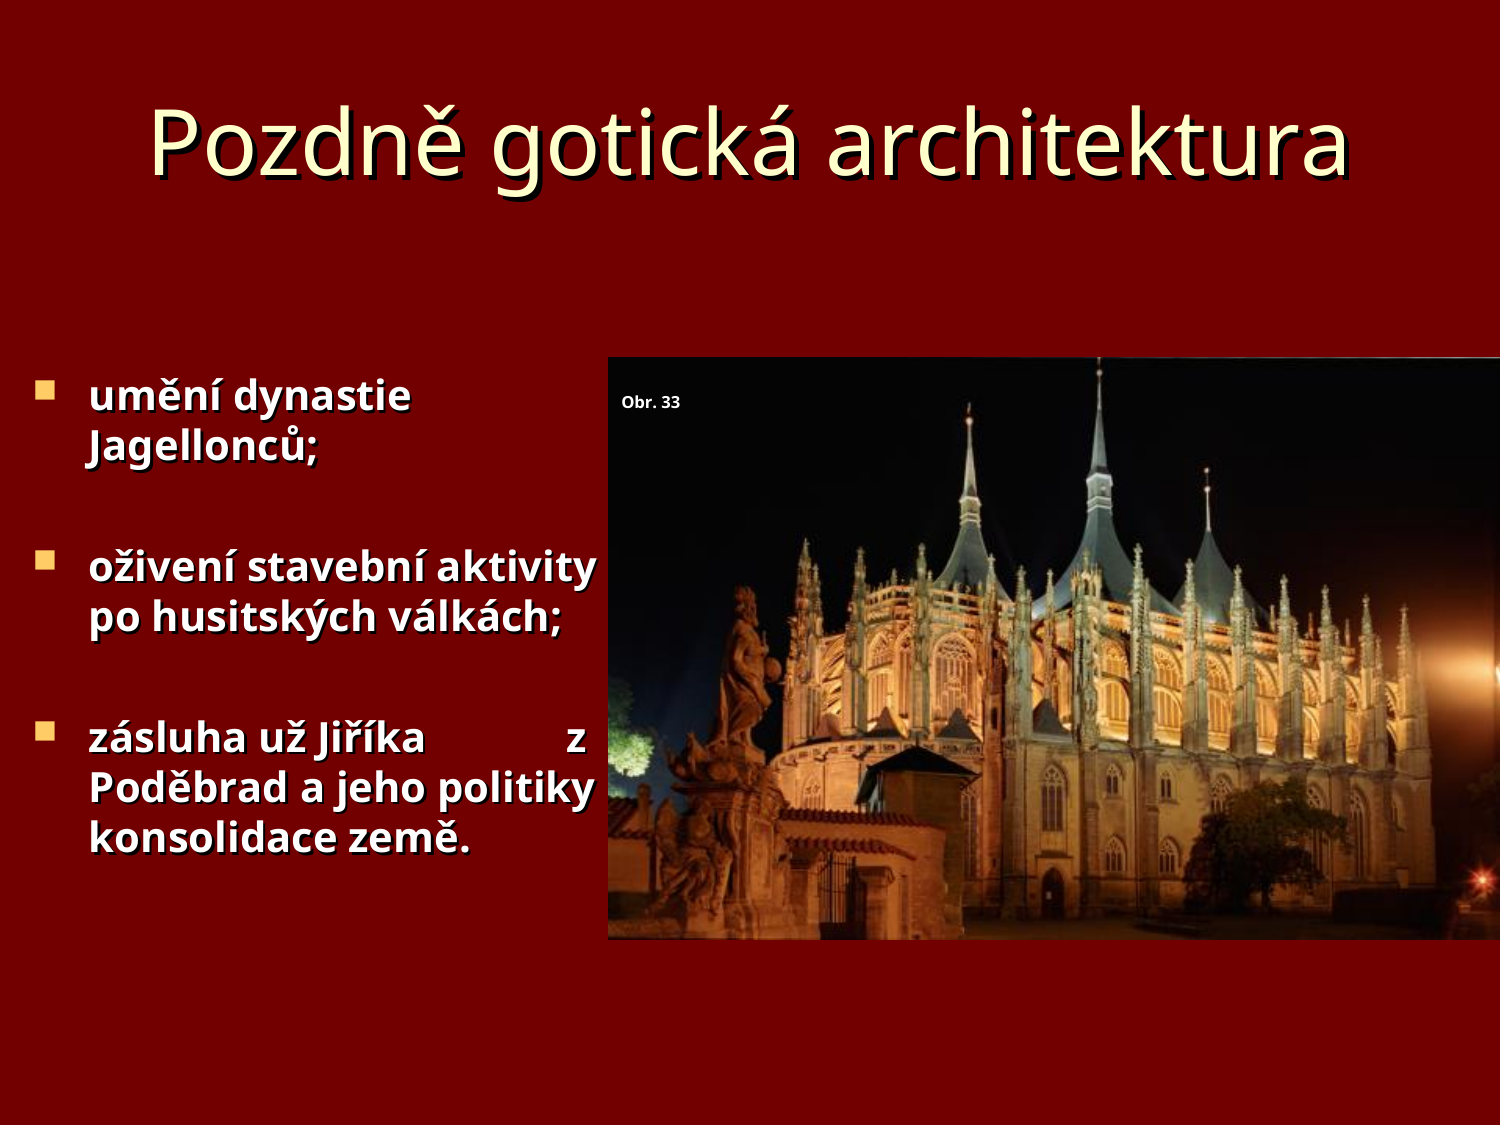

# Pozdně gotická architektura
umění dynastie Jagellonců;
oživení stavební aktivity po husitských válkách;
zásluha už Jiříka z Poděbrad a jeho politiky konsolidace země.
Obr. 33